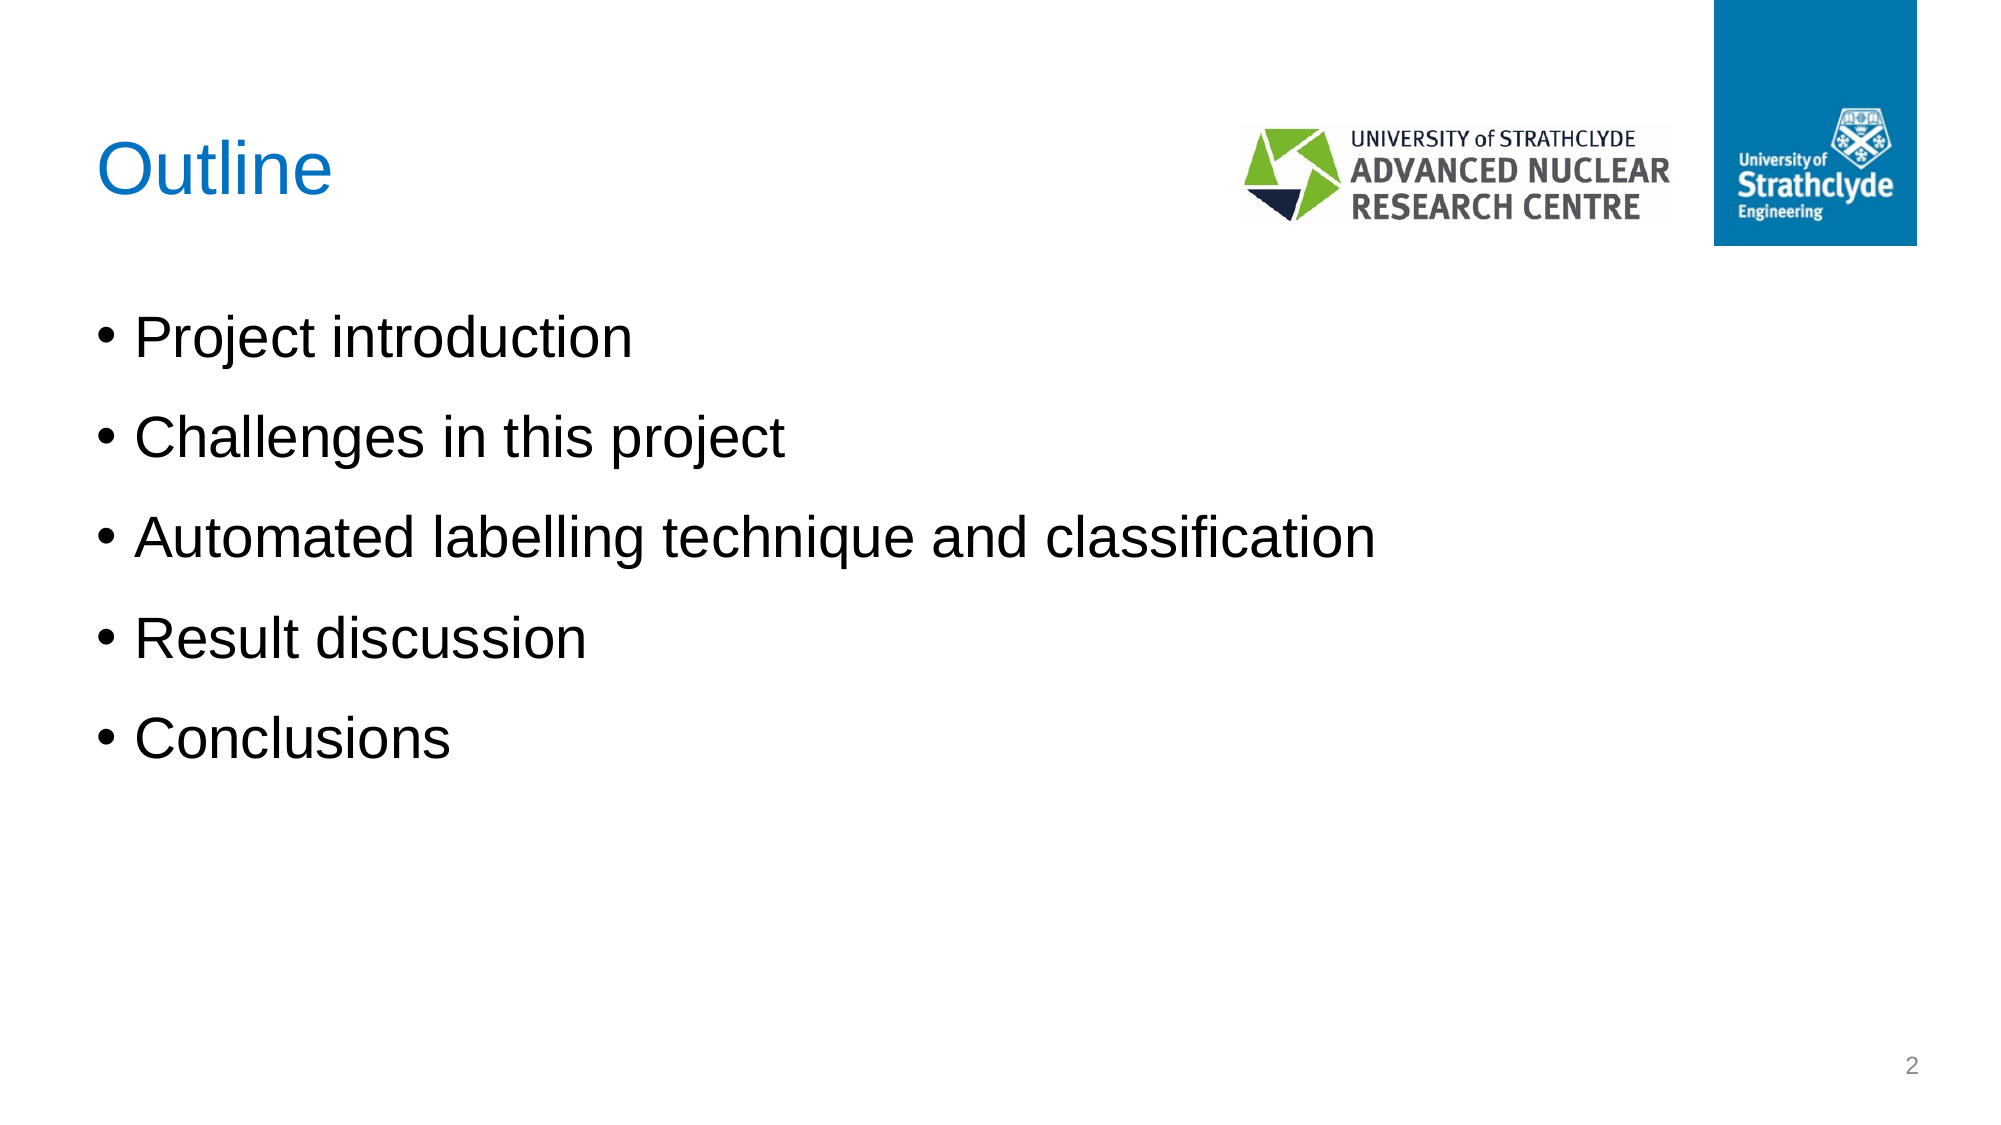

# Outline
Project introduction
Challenges in this project
Automated labelling technique and classification
Result discussion
Conclusions
2